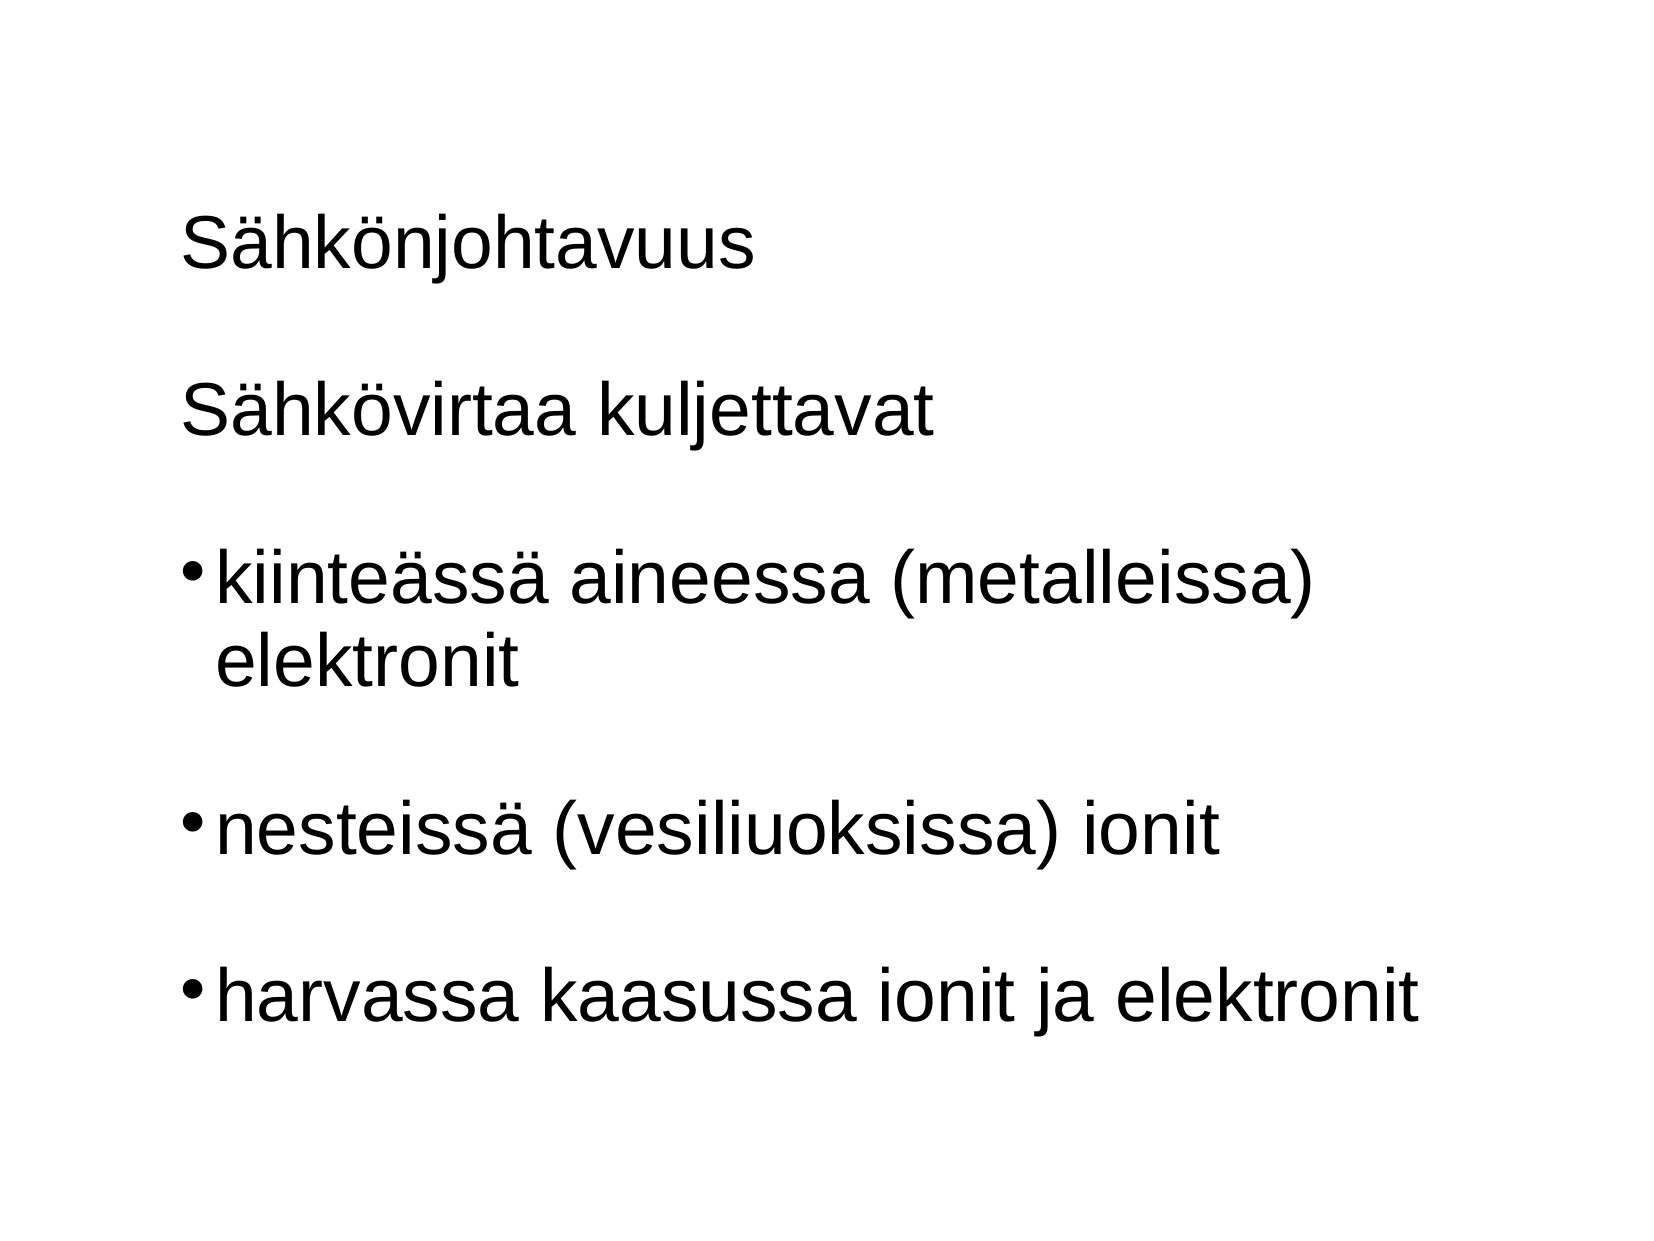

Sähkönjohtavuus
Sähkövirtaa kuljettavat
kiinteässä aineessa (metalleissa) elektronit
nesteissä (vesiliuoksissa) ionit
harvassa kaasussa ionit ja elektronit